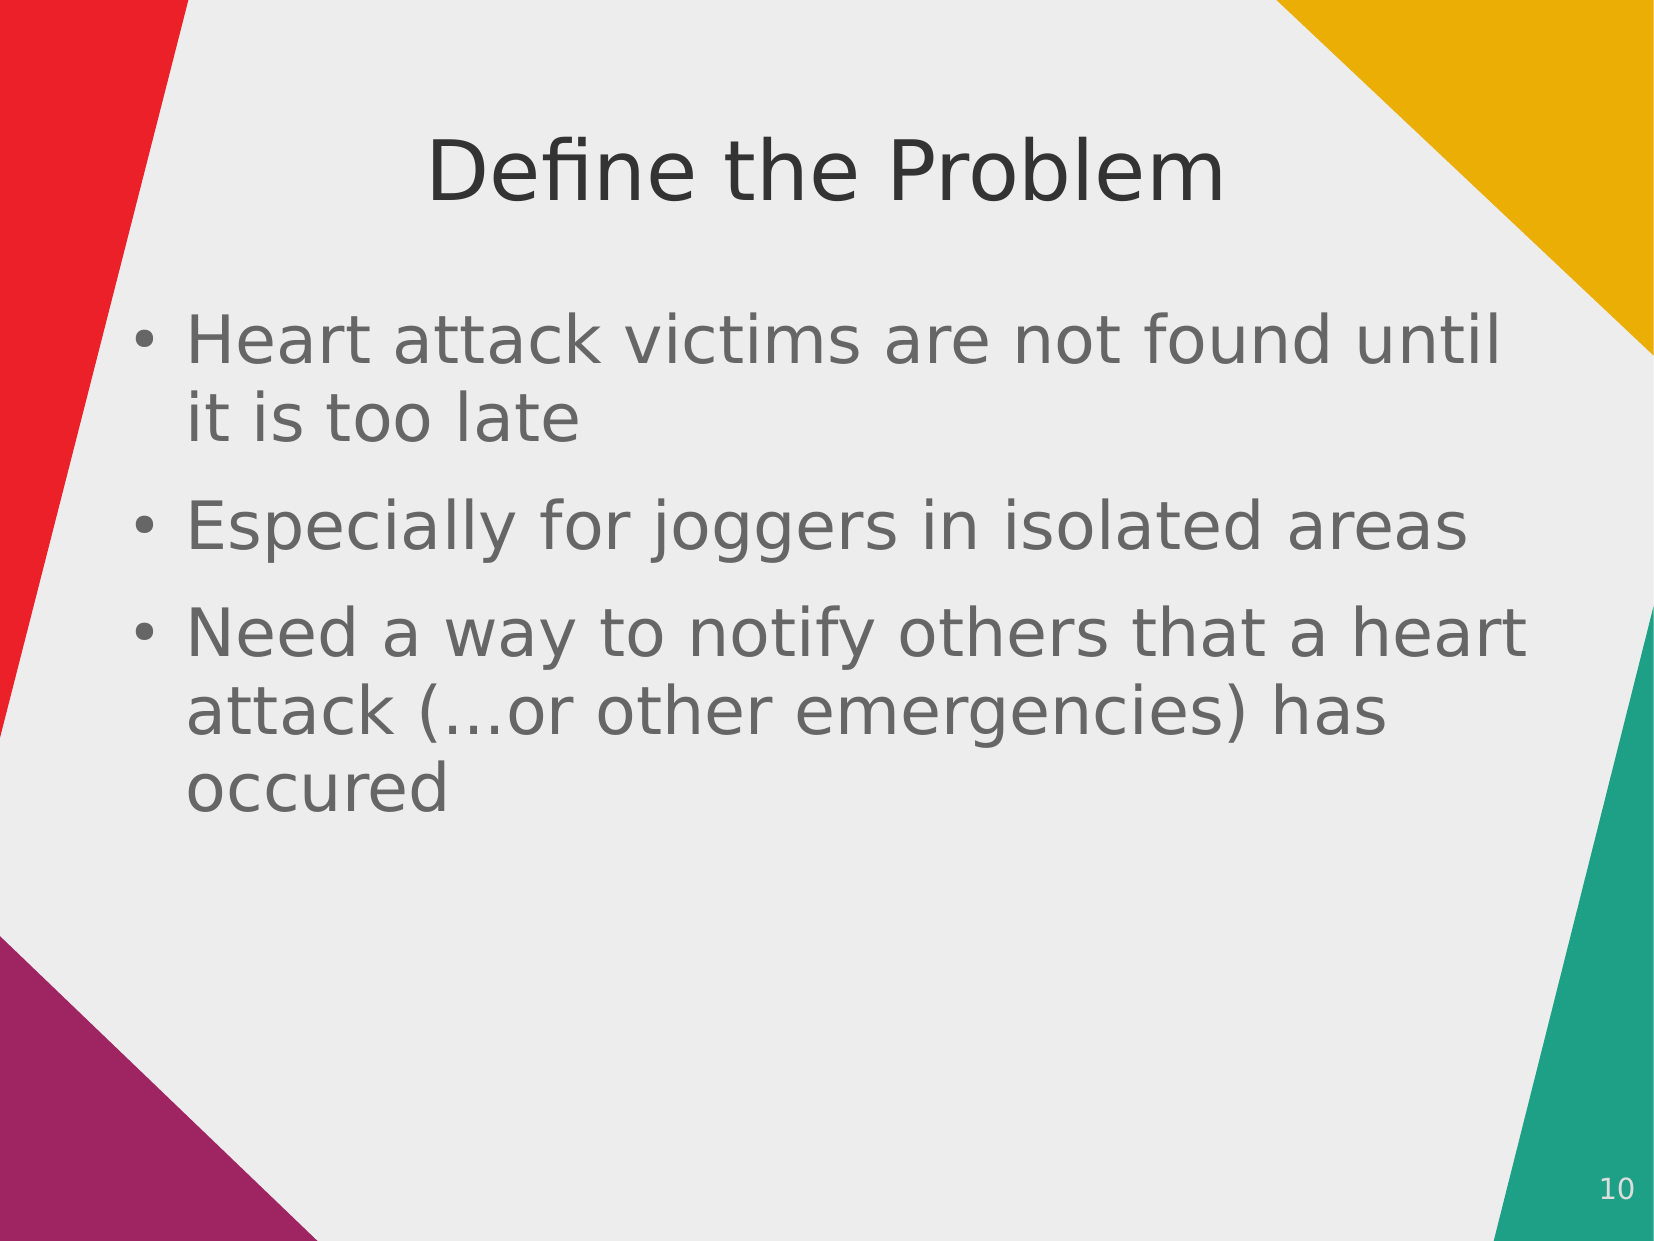

# Define the Problem
Heart attack victims are not found until it is too late
Especially for joggers in isolated areas
Need a way to notify others that a heart attack (...or other emergencies) has occured
10